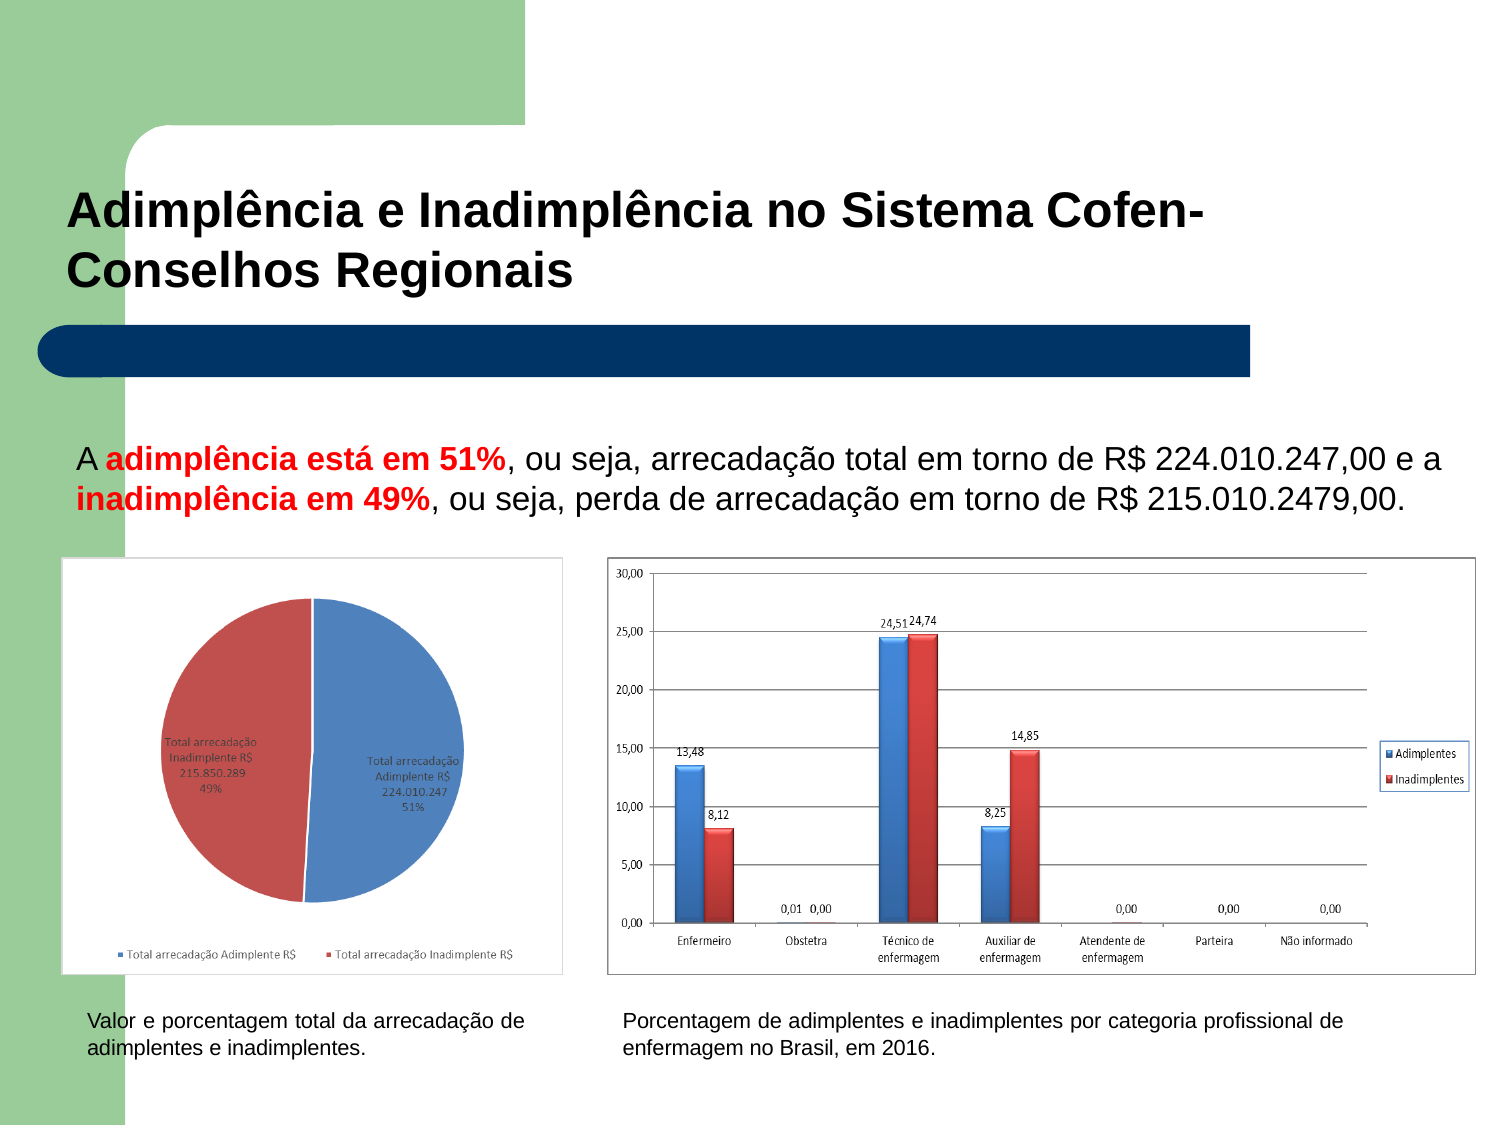

Adimplência e Inadimplência no Sistema Cofen-Conselhos Regionais
A adimplência está em 51%, ou seja, arrecadação total em torno de R$ 224.010.247,00 e a inadimplência em 49%, ou seja, perda de arrecadação em torno de R$ 215.010.2479,00.
Valor e porcentagem total da arrecadação de adimplentes e inadimplentes.
Porcentagem de adimplentes e inadimplentes por categoria profissional de enfermagem no Brasil, em 2016.